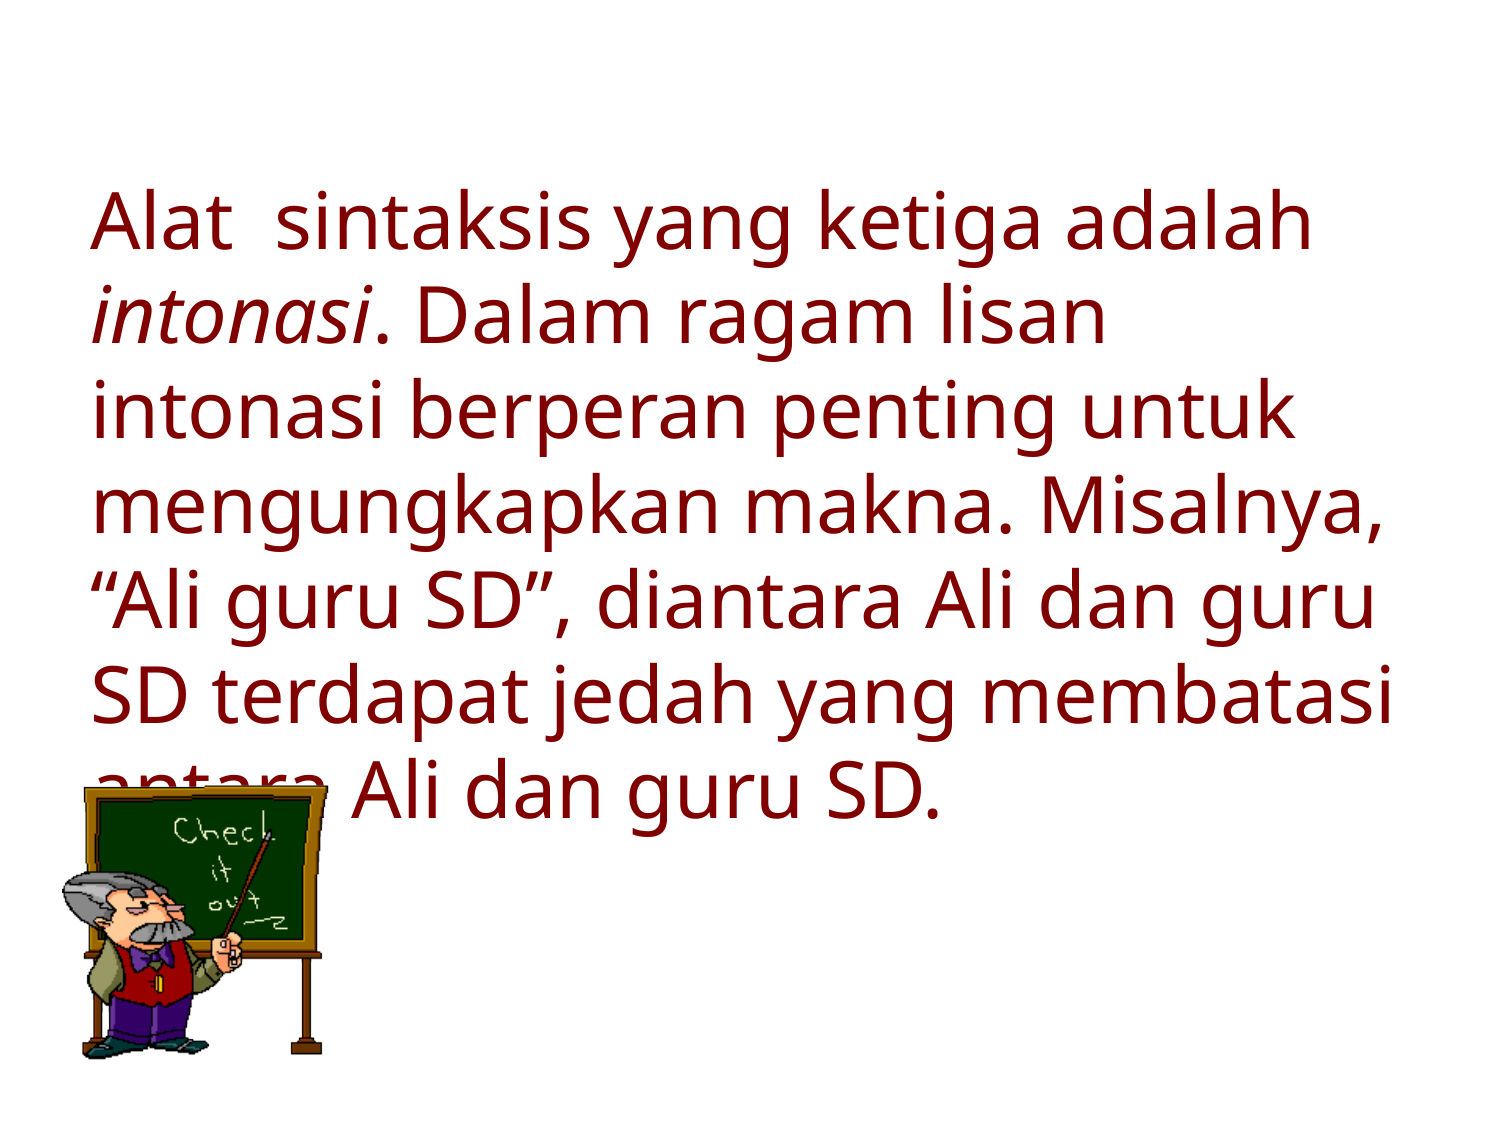

#
Alat sintaksis yang ketiga adalah intonasi. Dalam ragam lisan intonasi berperan penting untuk mengungkapkan makna. Misalnya, “Ali guru SD”, diantara Ali dan guru SD terdapat jedah yang membatasi antara Ali dan guru SD.